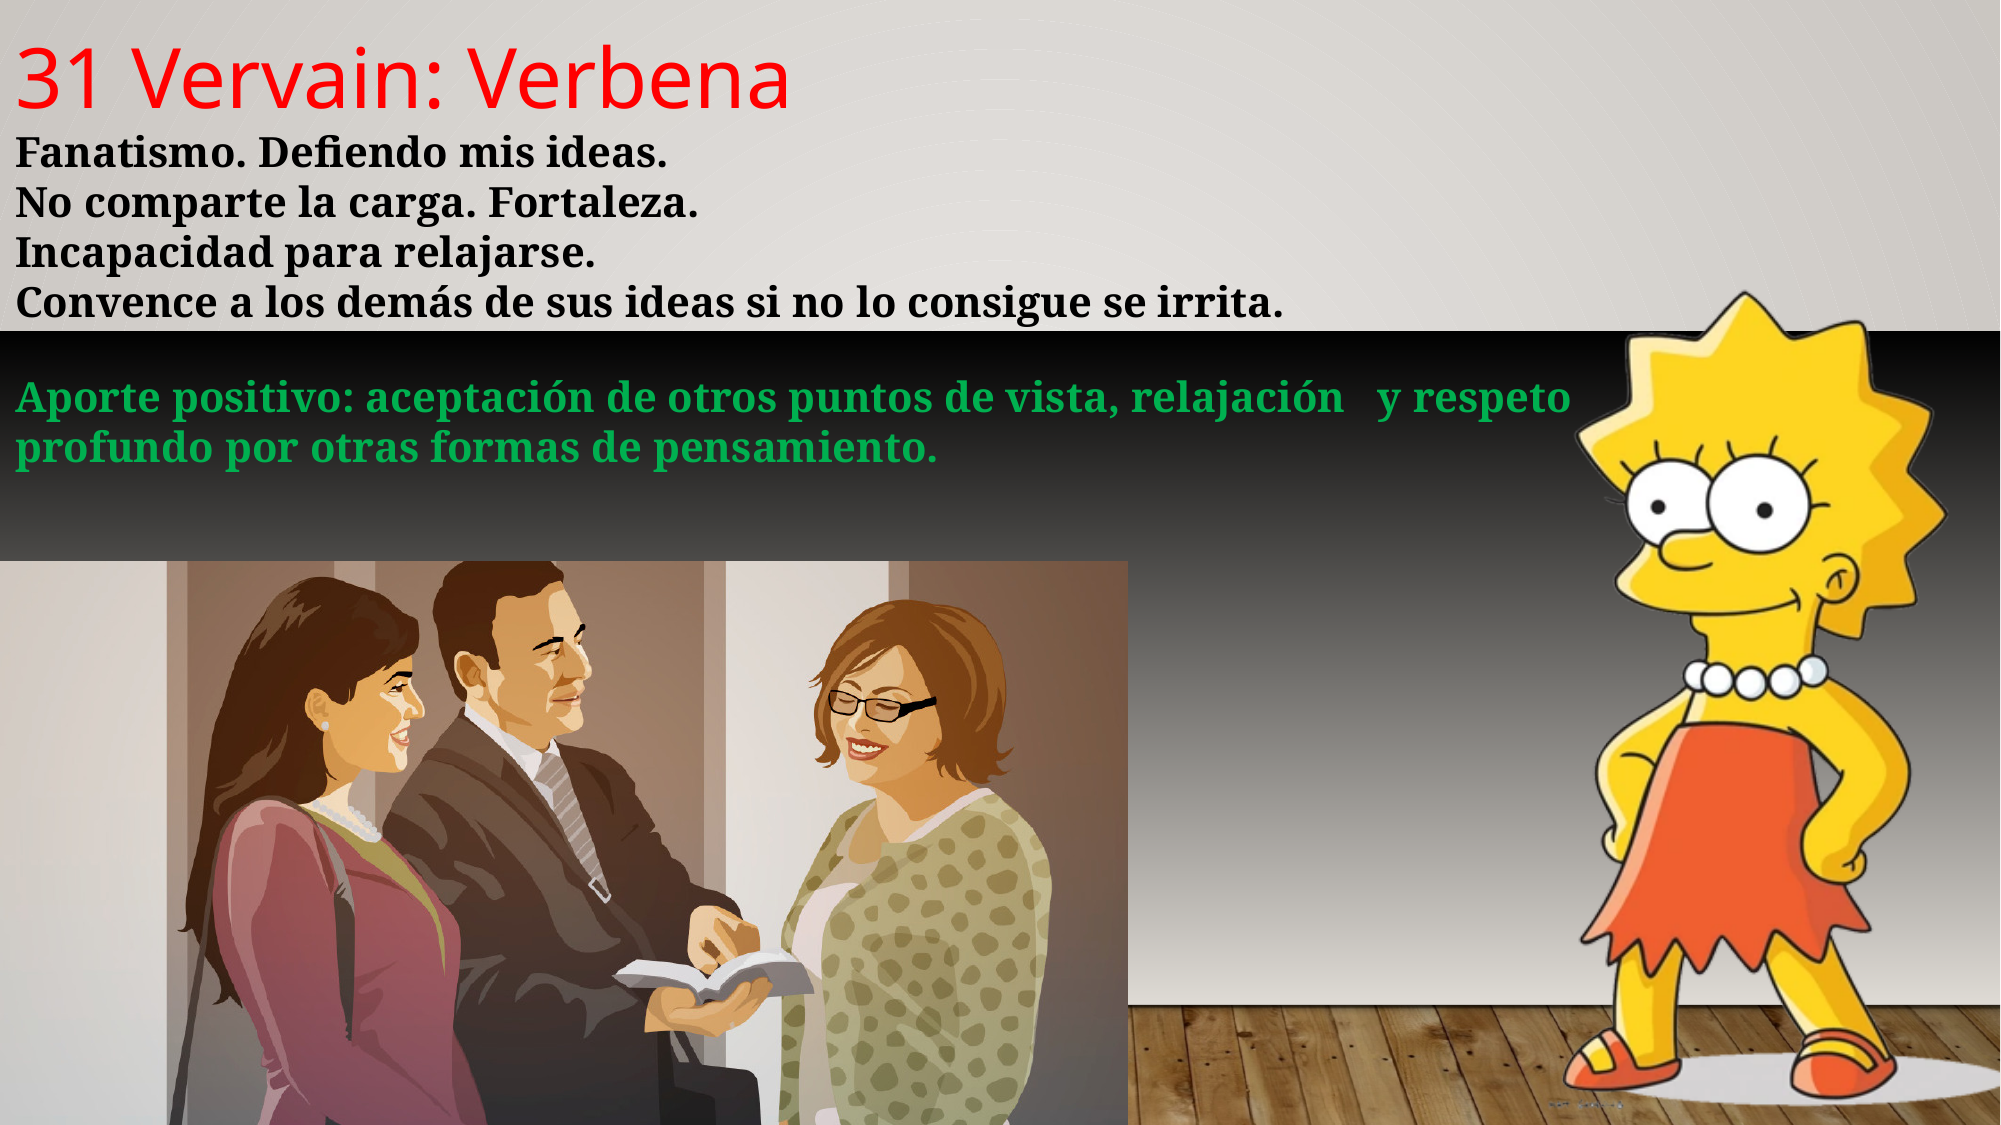

31 Vervain: Verbena
Fanatismo. Defiendo mis ideas.
No comparte la carga. Fortaleza.
Incapacidad para relajarse.
Convence a los demás de sus ideas si no lo consigue se irrita.
Aporte positivo: aceptación de otros puntos de vista, relajación y respeto profundo por otras formas de pensamiento.